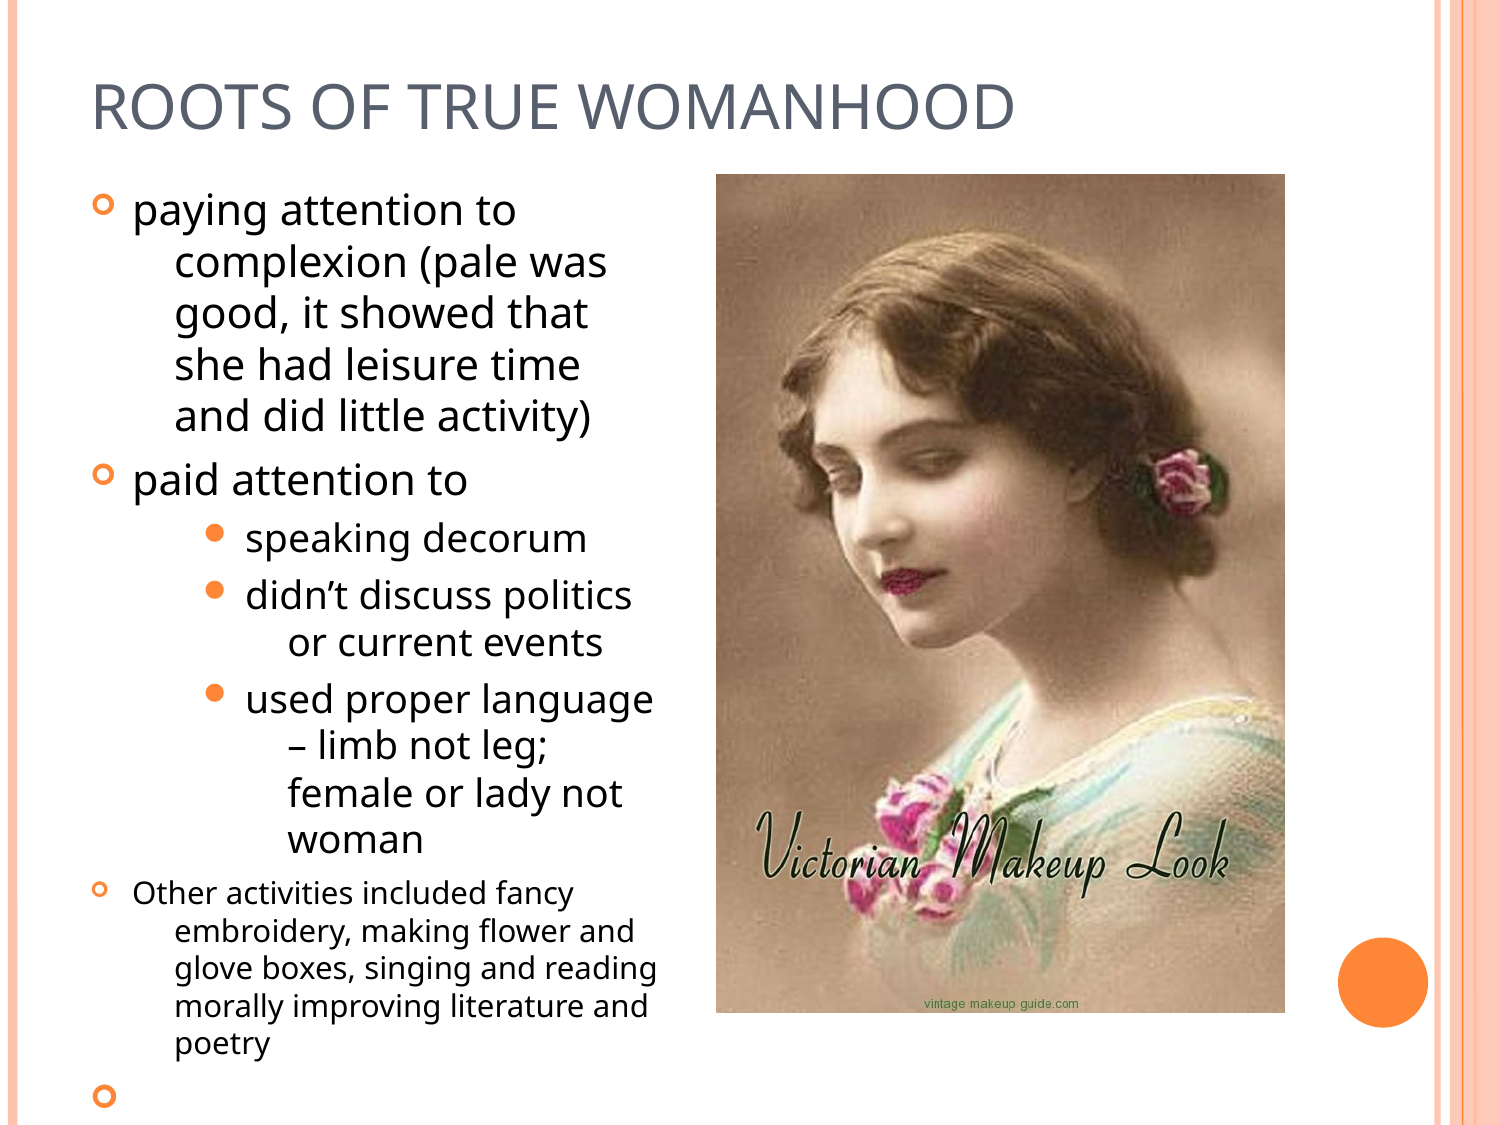

# Roots of True Womanhood
paying attention to complexion (pale was good, it showed that she had leisure time and did little activity)
paid attention to
speaking decorum
didn’t discuss politics or current events
used proper language – limb not leg; female or lady not woman
Other activities included fancy embroidery, making flower and glove boxes, singing and reading morally improving literature and poetry